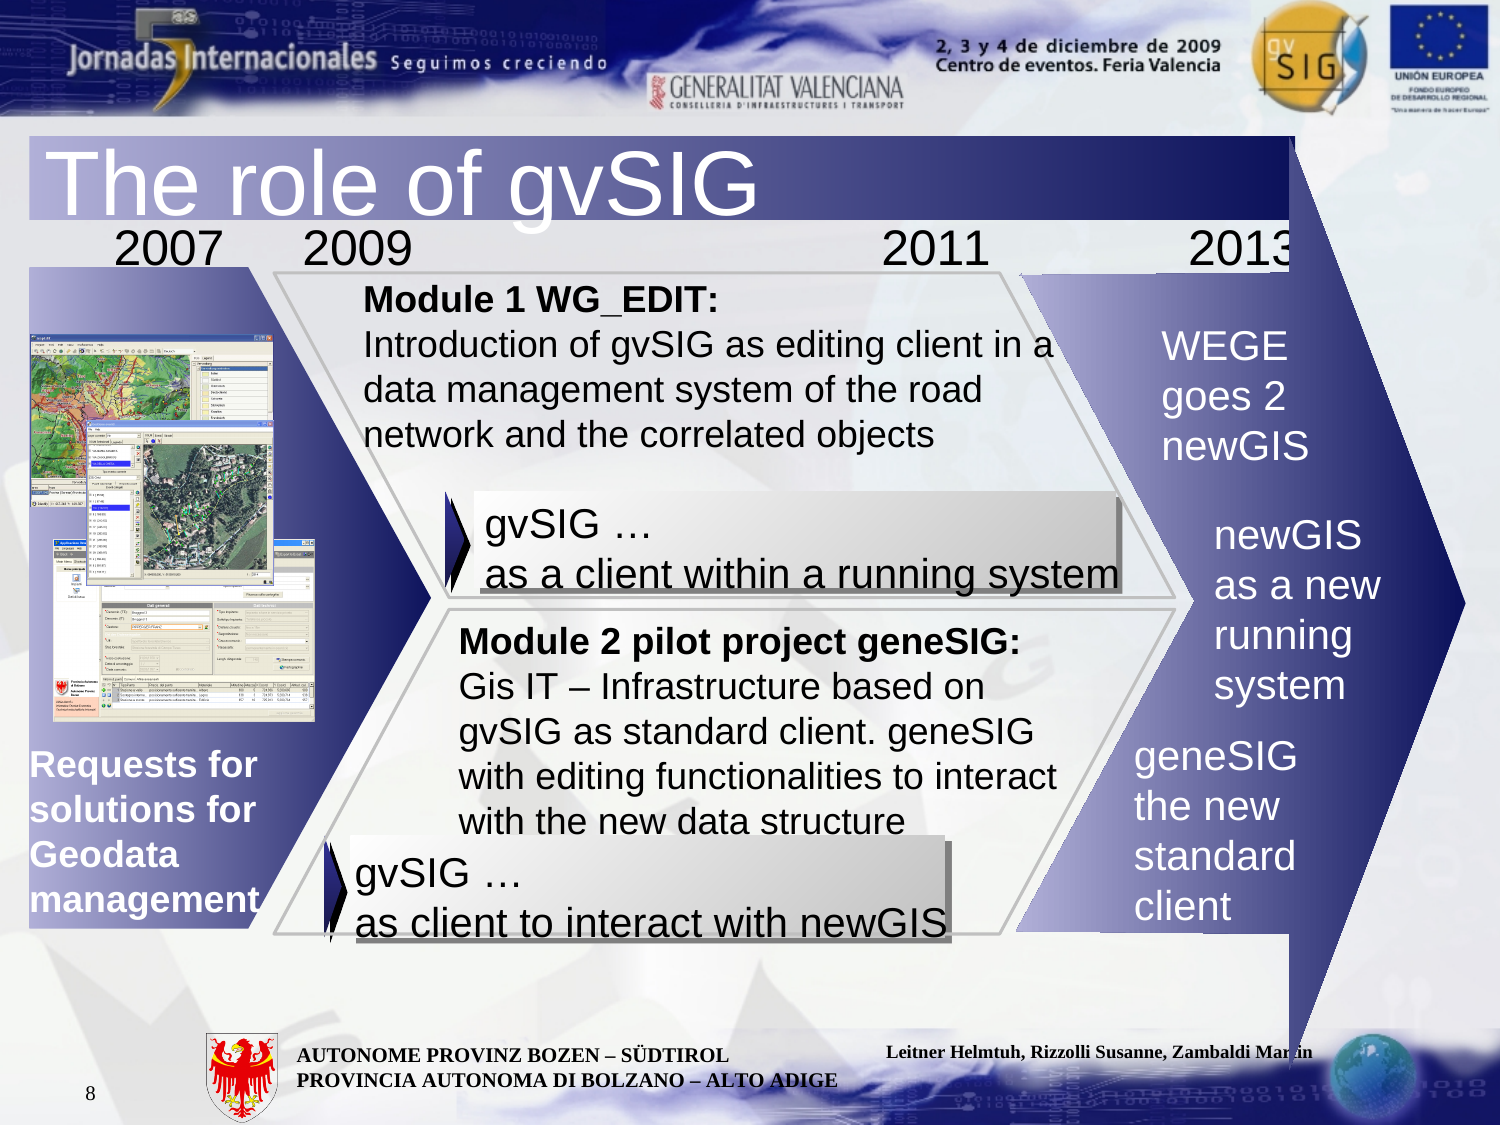

The role of gvSIG
2007
2009
2011
2013
Module 1 WG_EDIT:
Introduction of gvSIG as editing client in a data management system of the road network and the correlated objects
WEGE
goes 2 newGIS
gvSIG …
as a client within a running system
newGIS as a new running system
Module 2 pilot project geneSIG:
Gis IT – Infrastructure based on gvSIG as standard client. geneSIG with editing functionalities to interact with the new data structure
geneSIG the new standard client
Requests for
solutions for
Geodata
management
gvSIG …
as client to interact with newGIS